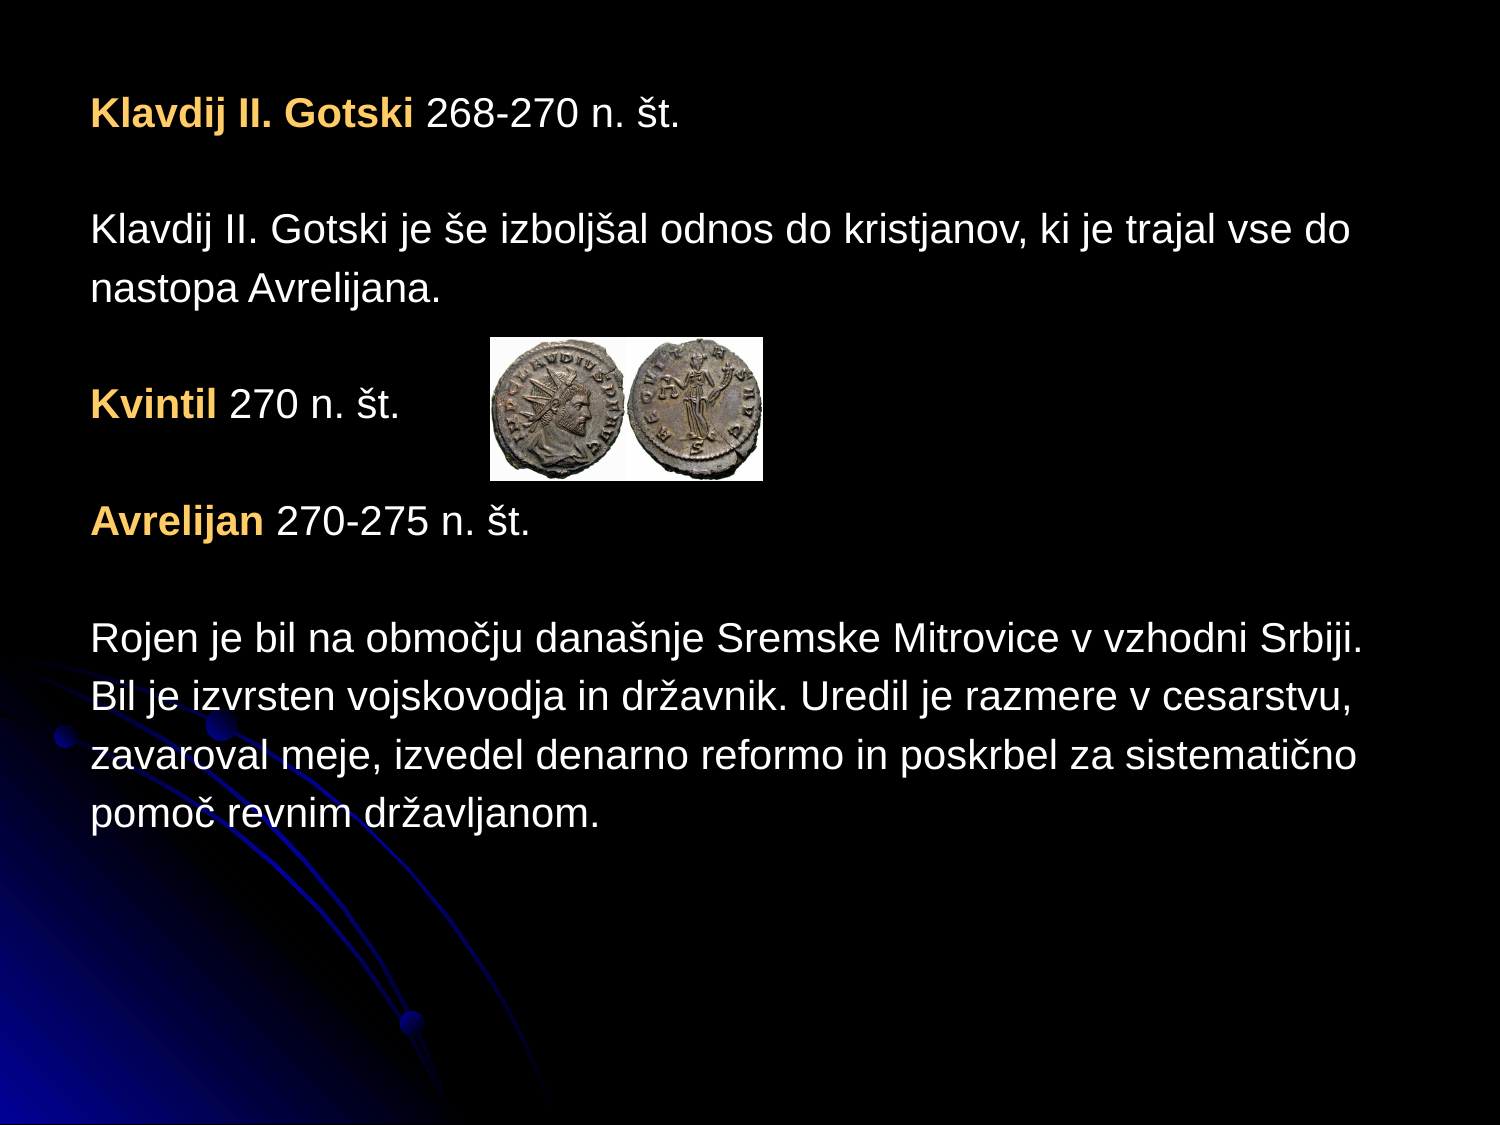

# Klavdij II. Gotski 268-270 n. št.
Klavdij II. Gotski je še izboljšal odnos do kristjanov, ki je trajal vse do
nastopa Avrelijana.
Kvintil 270 n. št.
Avrelijan 270-275 n. št.
Rojen je bil na območju današnje Sremske Mitrovice v vzhodni Srbiji.
Bil je izvrsten vojskovodja in državnik. Uredil je razmere v cesarstvu,
zavaroval meje, izvedel denarno reformo in poskrbel za sistematično
pomoč revnim državljanom.